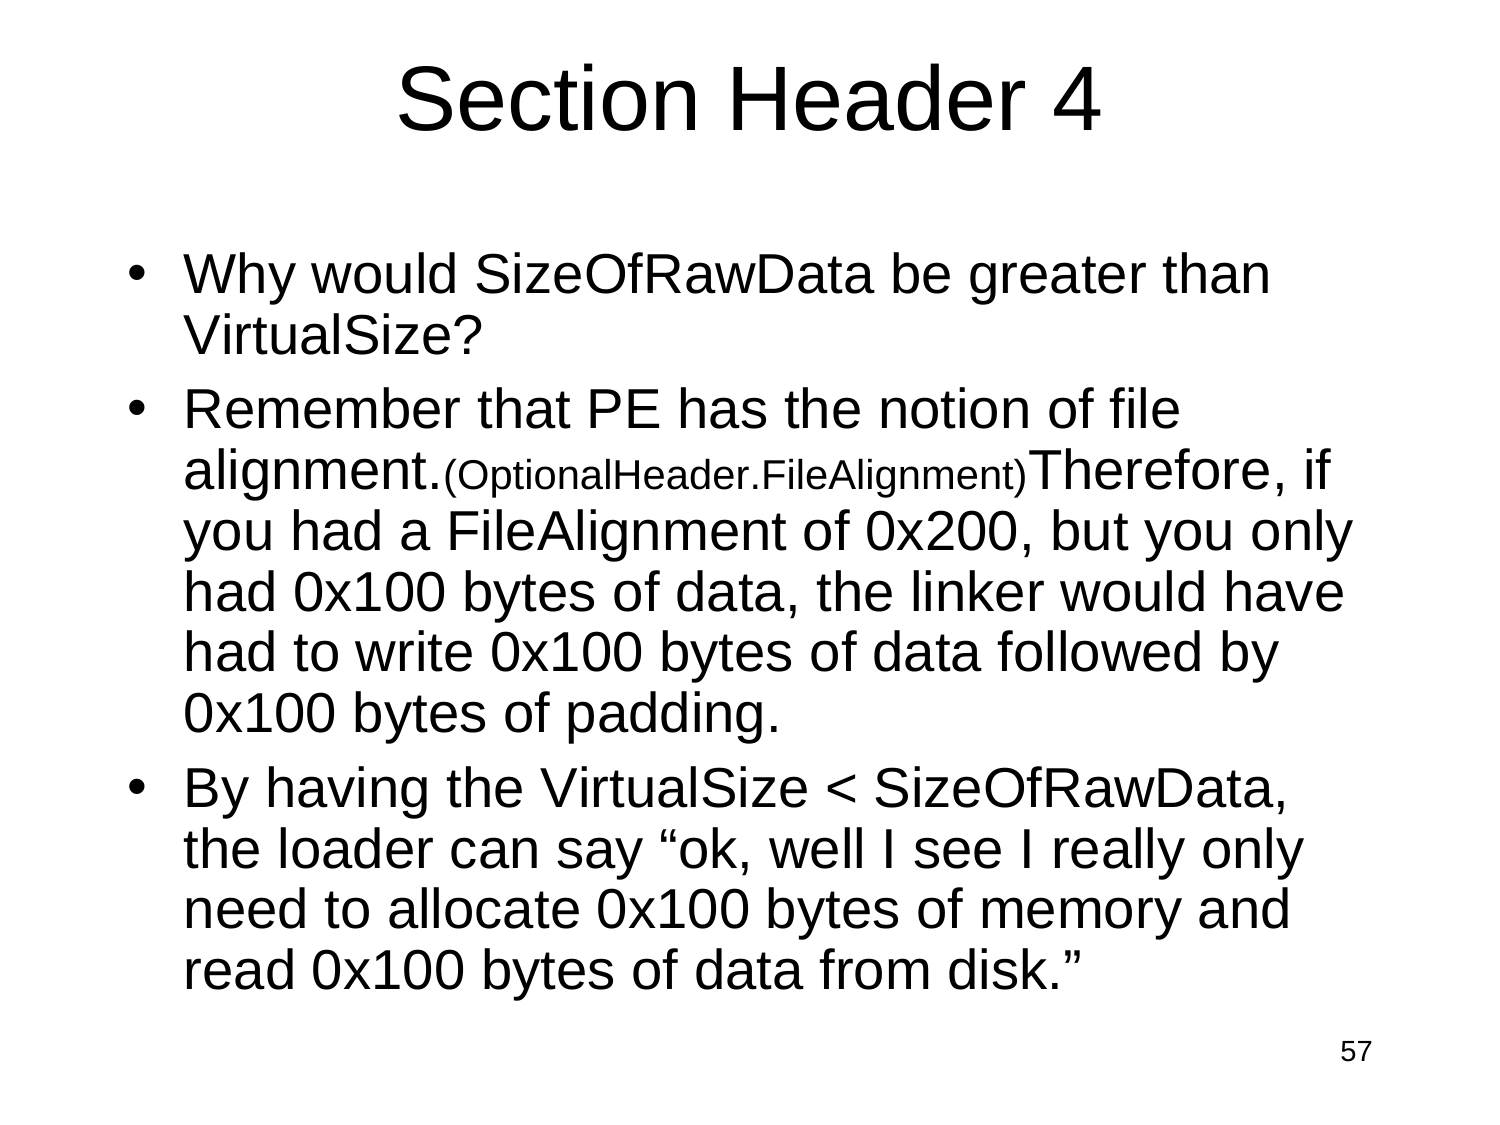

# Section Header 4
Why would SizeOfRawData be greater than VirtualSize?
Remember that PE has the notion of file alignment.(OptionalHeader.FileAlignment)Therefore, if you had a FileAlignment of 0x200, but you only had 0x100 bytes of data, the linker would have had to write 0x100 bytes of data followed by 0x100 bytes of padding.
By having the VirtualSize < SizeOfRawData, the loader can say “ok, well I see I really only need to allocate 0x100 bytes of memory and read 0x100 bytes of data from disk.”